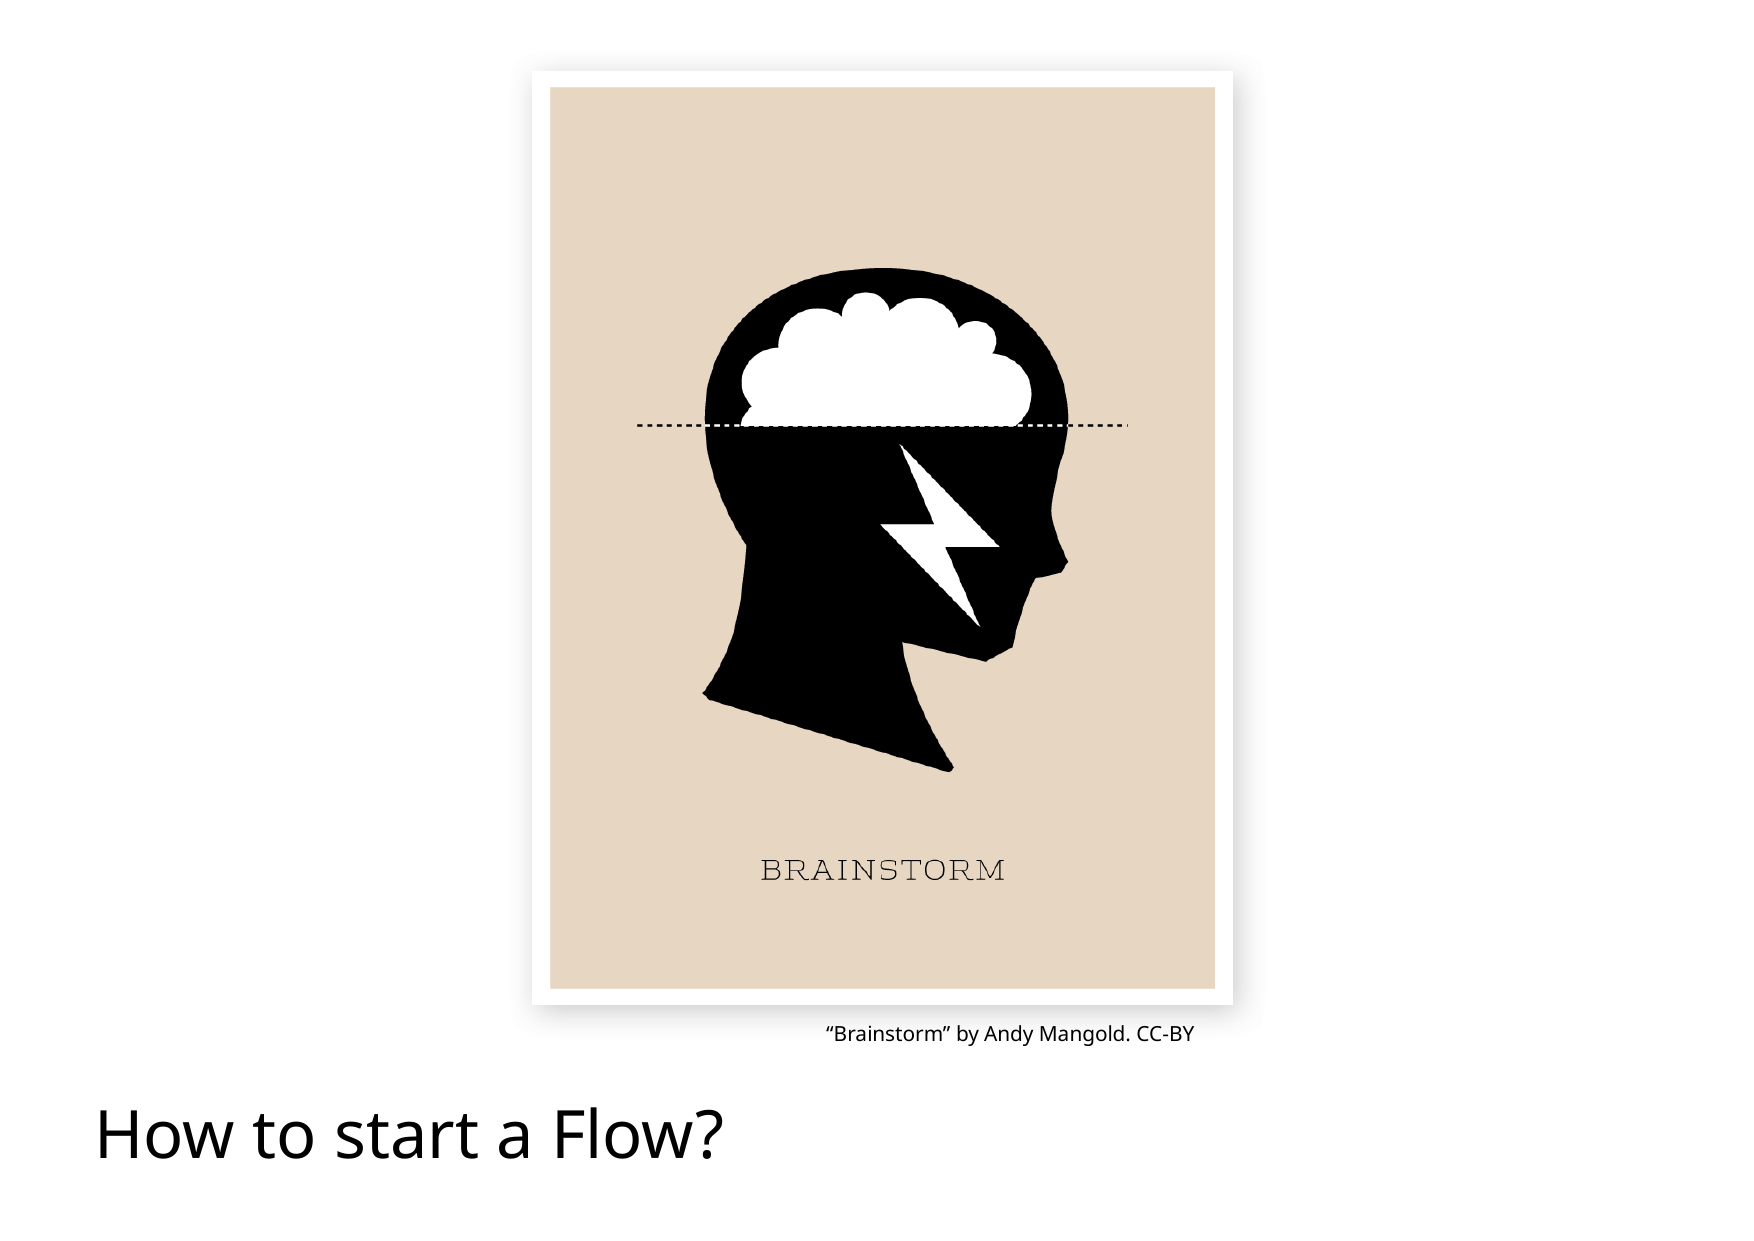

“Brainstorm” by Andy Mangold. CC-BY
How to start a Flow?